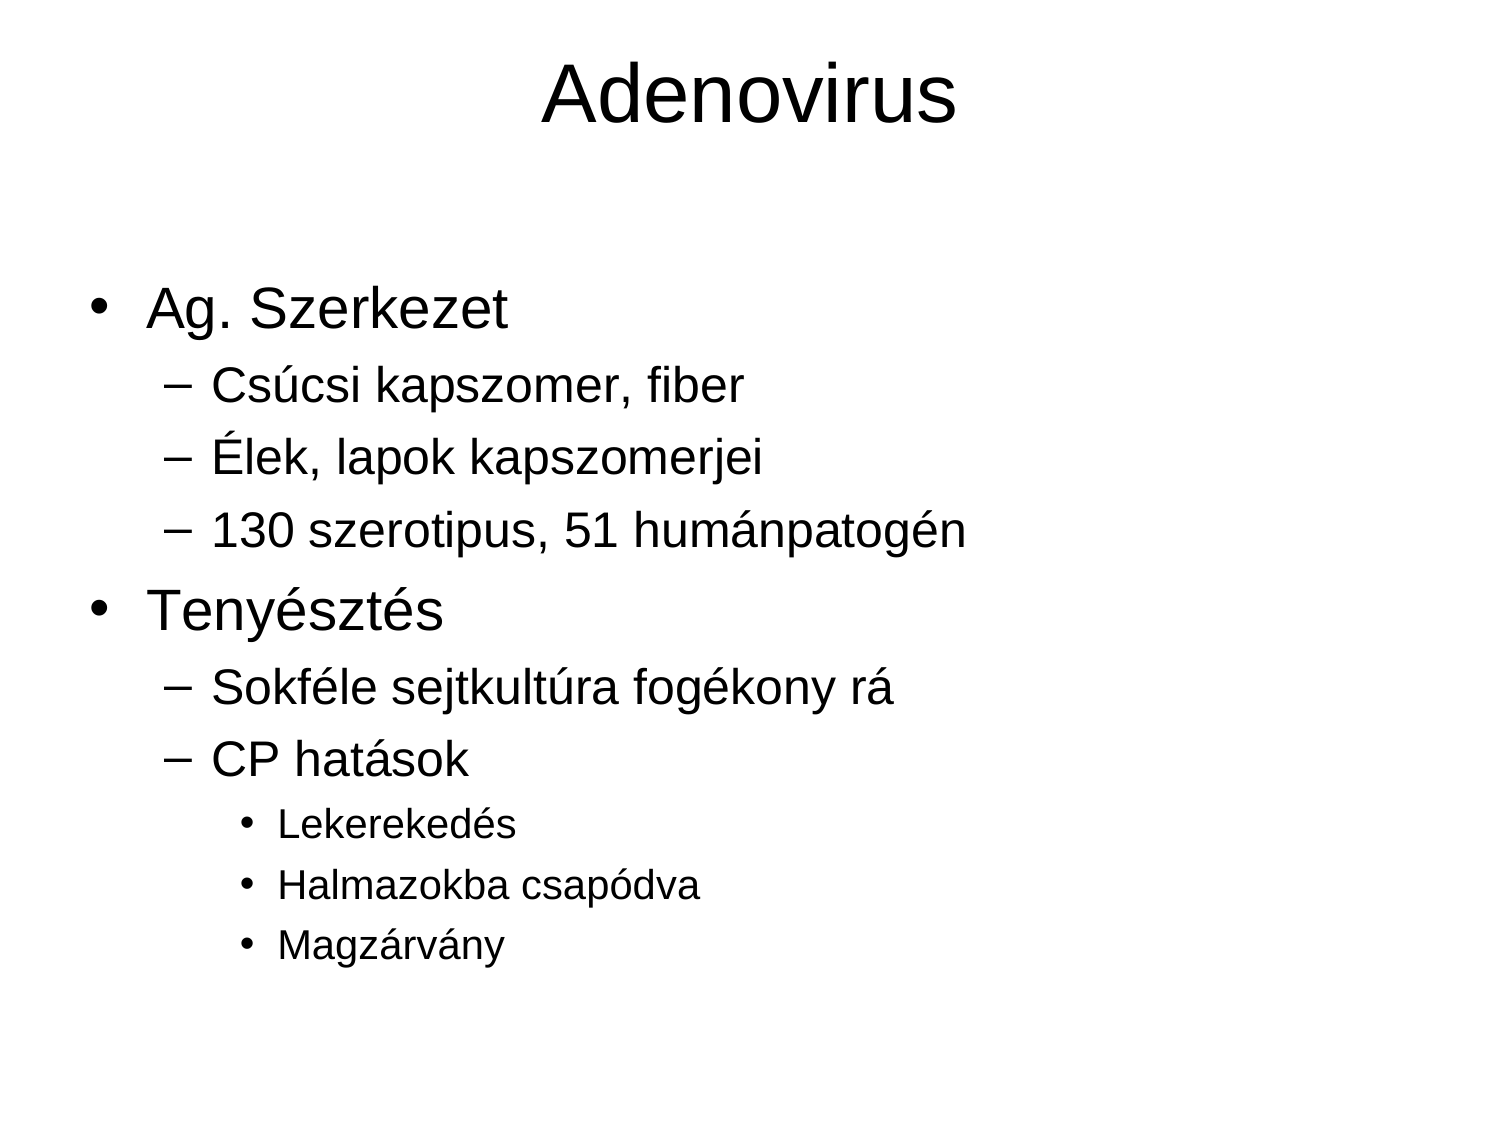

# Adenovirus
Ag. Szerkezet
Csúcsi kapszomer, fiber
Élek, lapok kapszomerjei
130 szerotipus, 51 humánpatogén
Tenyésztés
Sokféle sejtkultúra fogékony rá
CP hatások
Lekerekedés
Halmazokba csapódva
Magzárvány